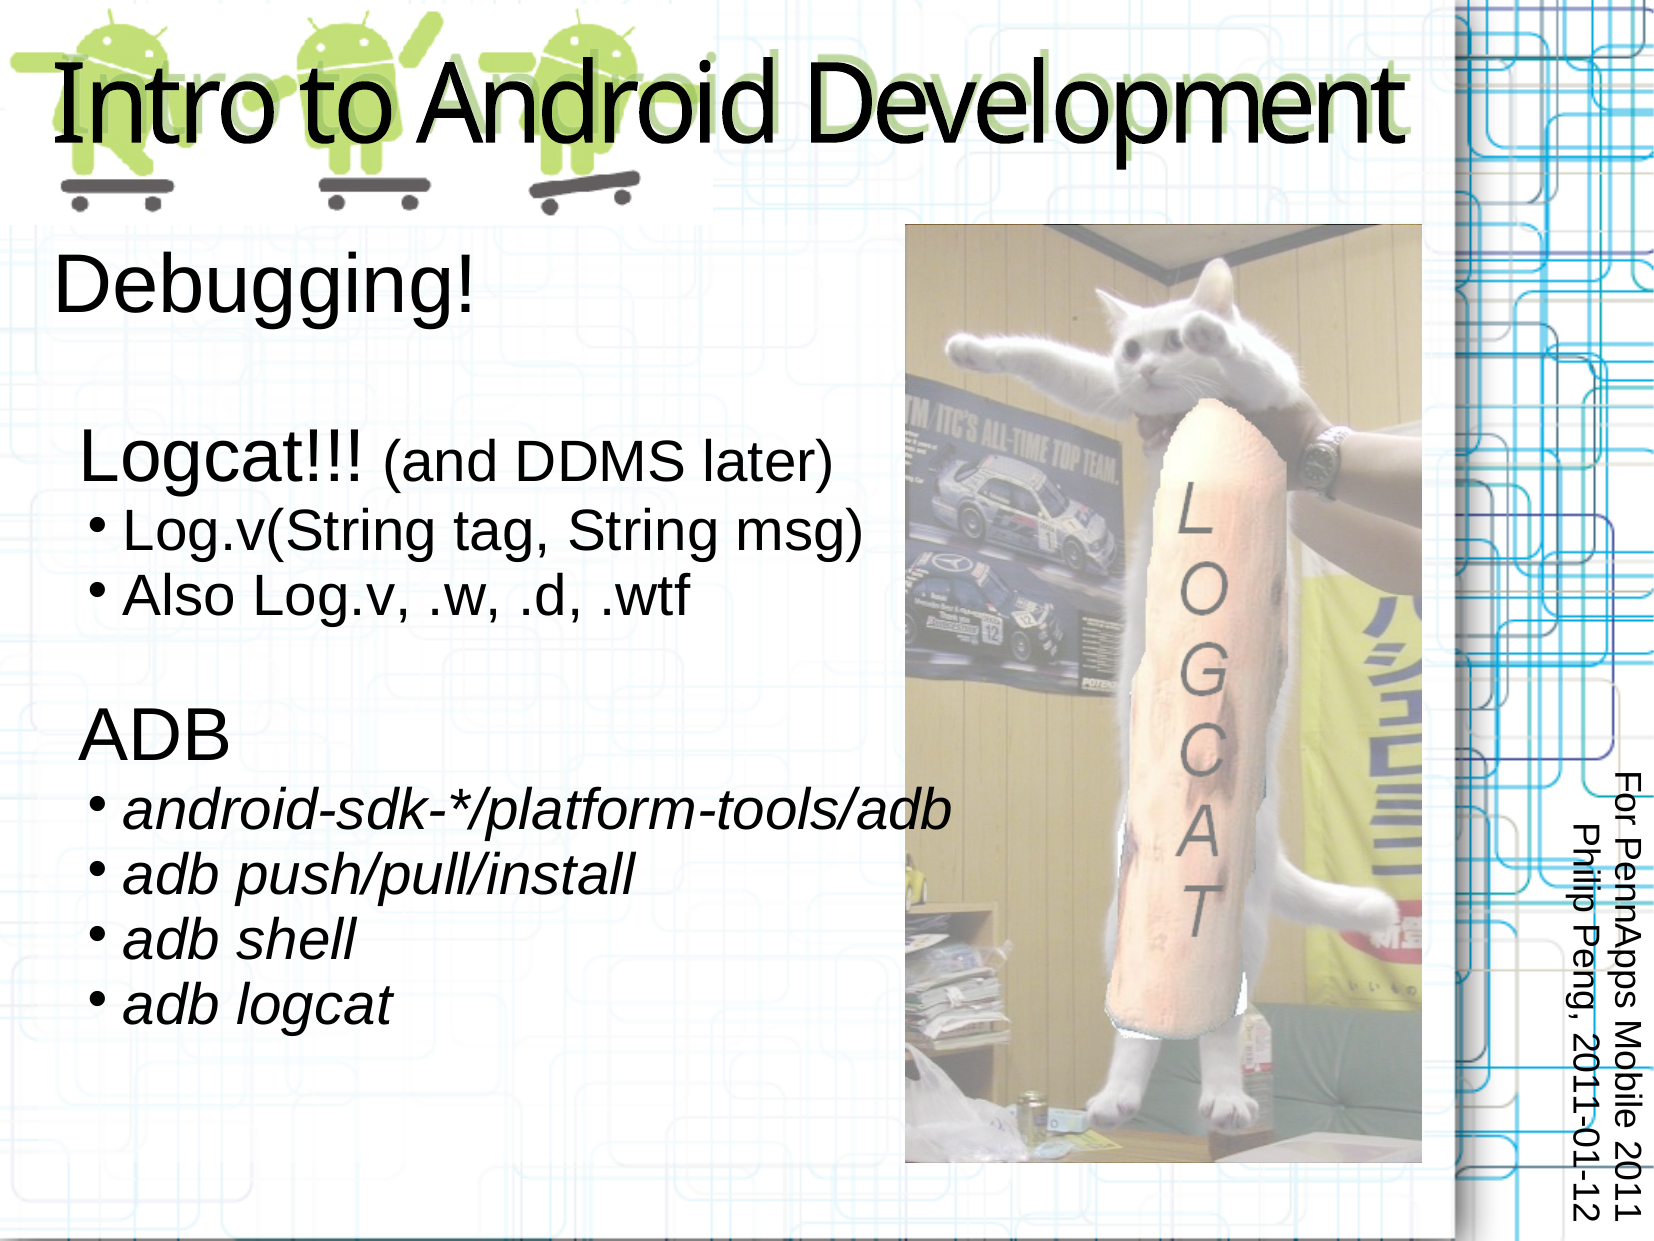

Intro to Android Development
Debugging!
Logcat!!! (and DDMS later)
Log.v(String tag, String msg)
Also Log.v, .w, .d, .wtf
ADB
android-sdk-*/platform-tools/adb
adb push/pull/install
adb shell
adb logcat
For PennApps Mobile 2011
Philip Peng, 2011-01-12